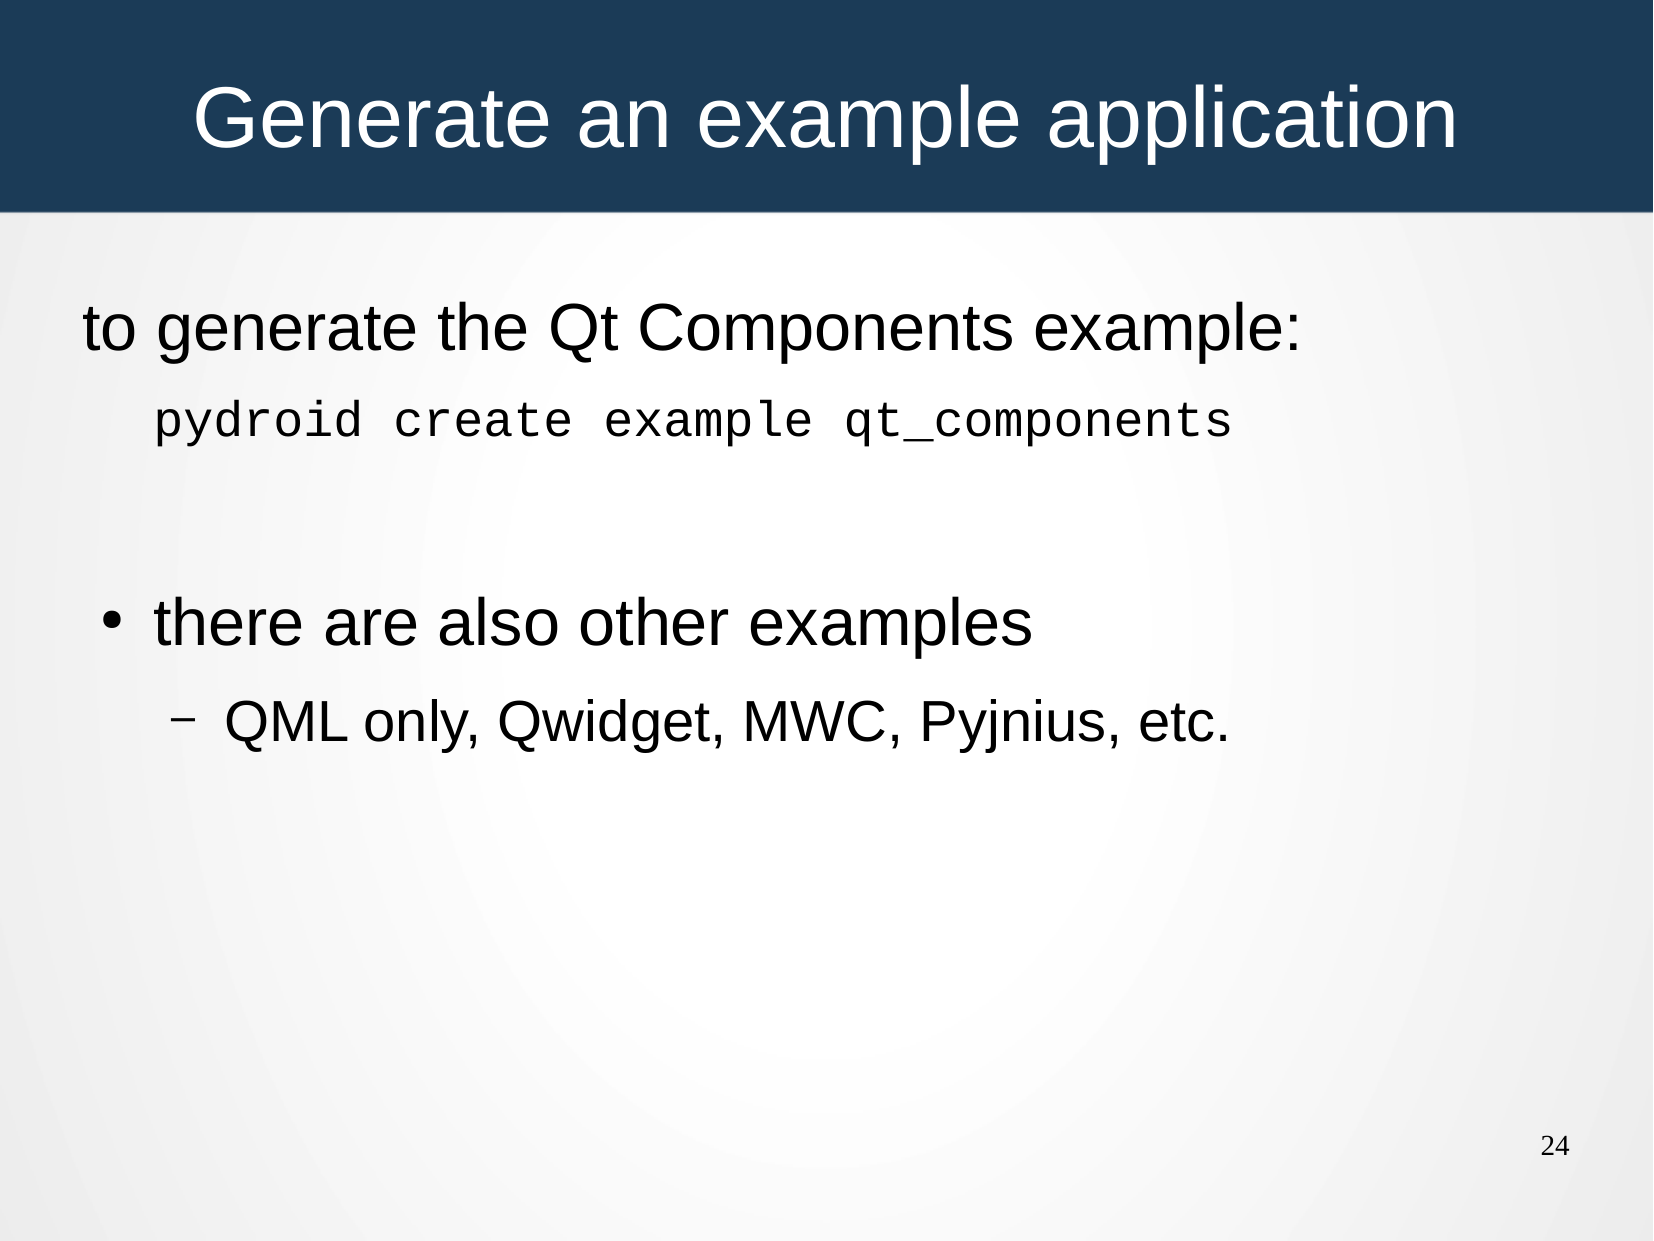

# Generate an example application
to generate the Qt Components example:
pydroid create example qt_components
there are also other examples
QML only, Qwidget, MWC, Pyjnius, etc.
24